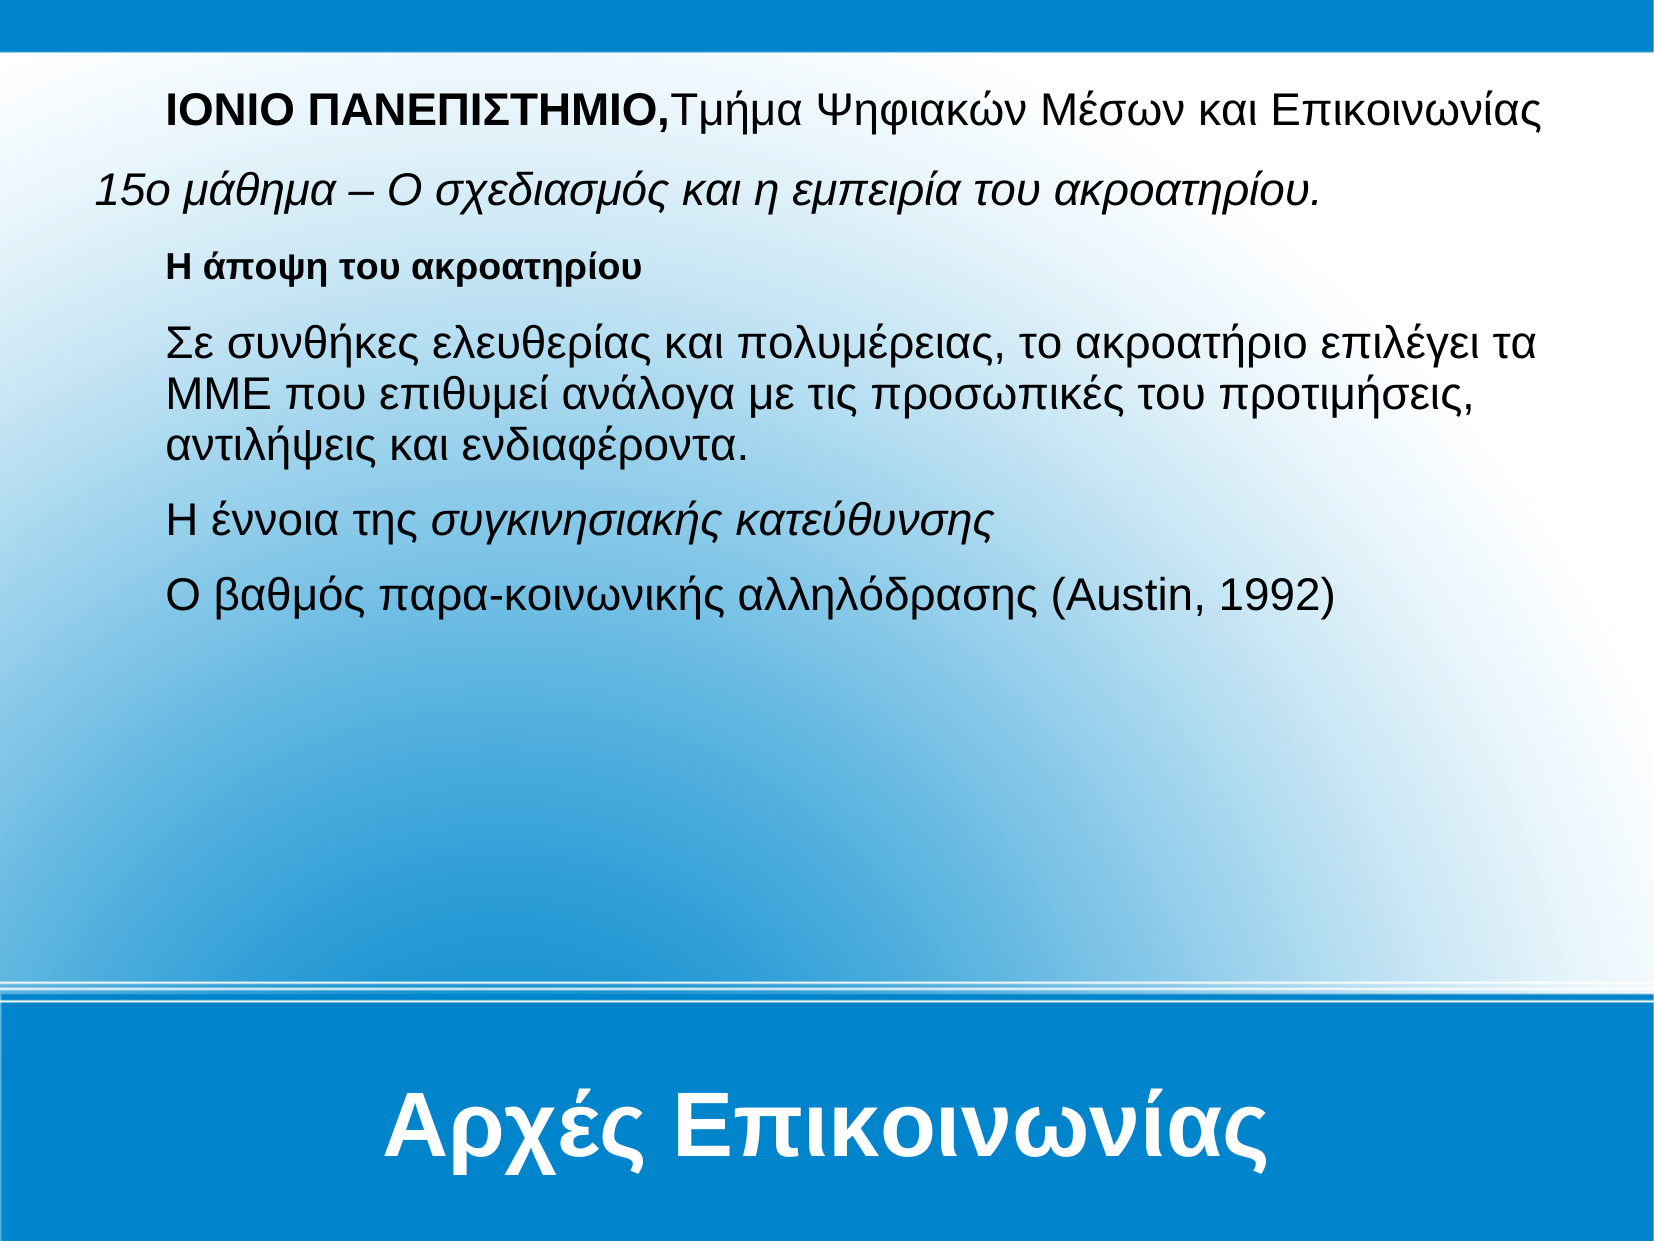

ΙΟΝΙΟ ΠΑΝΕΠΙΣΤΗΜΙΟ,Τμήμα Ψηφιακών Μέσων και Επικοινωνίας
15ο μάθημα – Ο σχεδιασμός και η εμπειρία του ακροατηρίου.
Η άποψη του ακροατηρίου
Σε συνθήκες ελευθερίας και πολυμέρειας, το ακροατήριο επιλέγει τα ΜΜΕ που επιθυμεί ανάλογα με τις προσωπικές του προτιμήσεις, αντιλήψεις και ενδιαφέροντα.
Η έννοια της συγκινησιακής κατεύθυνσης
Ο βαθμός παρα-κοινωνικής αλληλόδρασης (Austin, 1992)
# Αρχές Επικοινωνίας